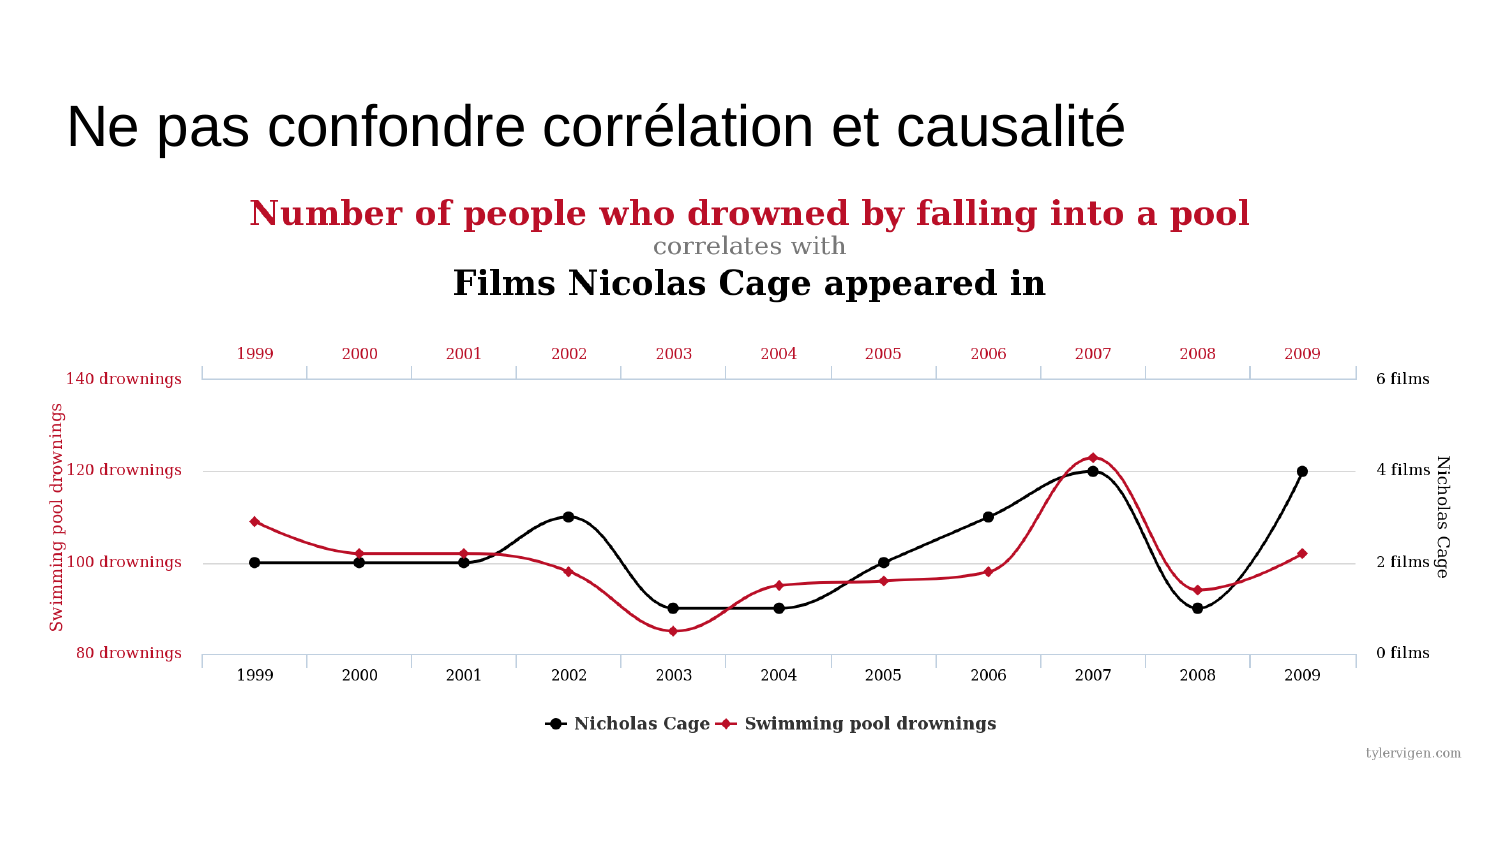

# Ne pas confondre corrélation et causalité